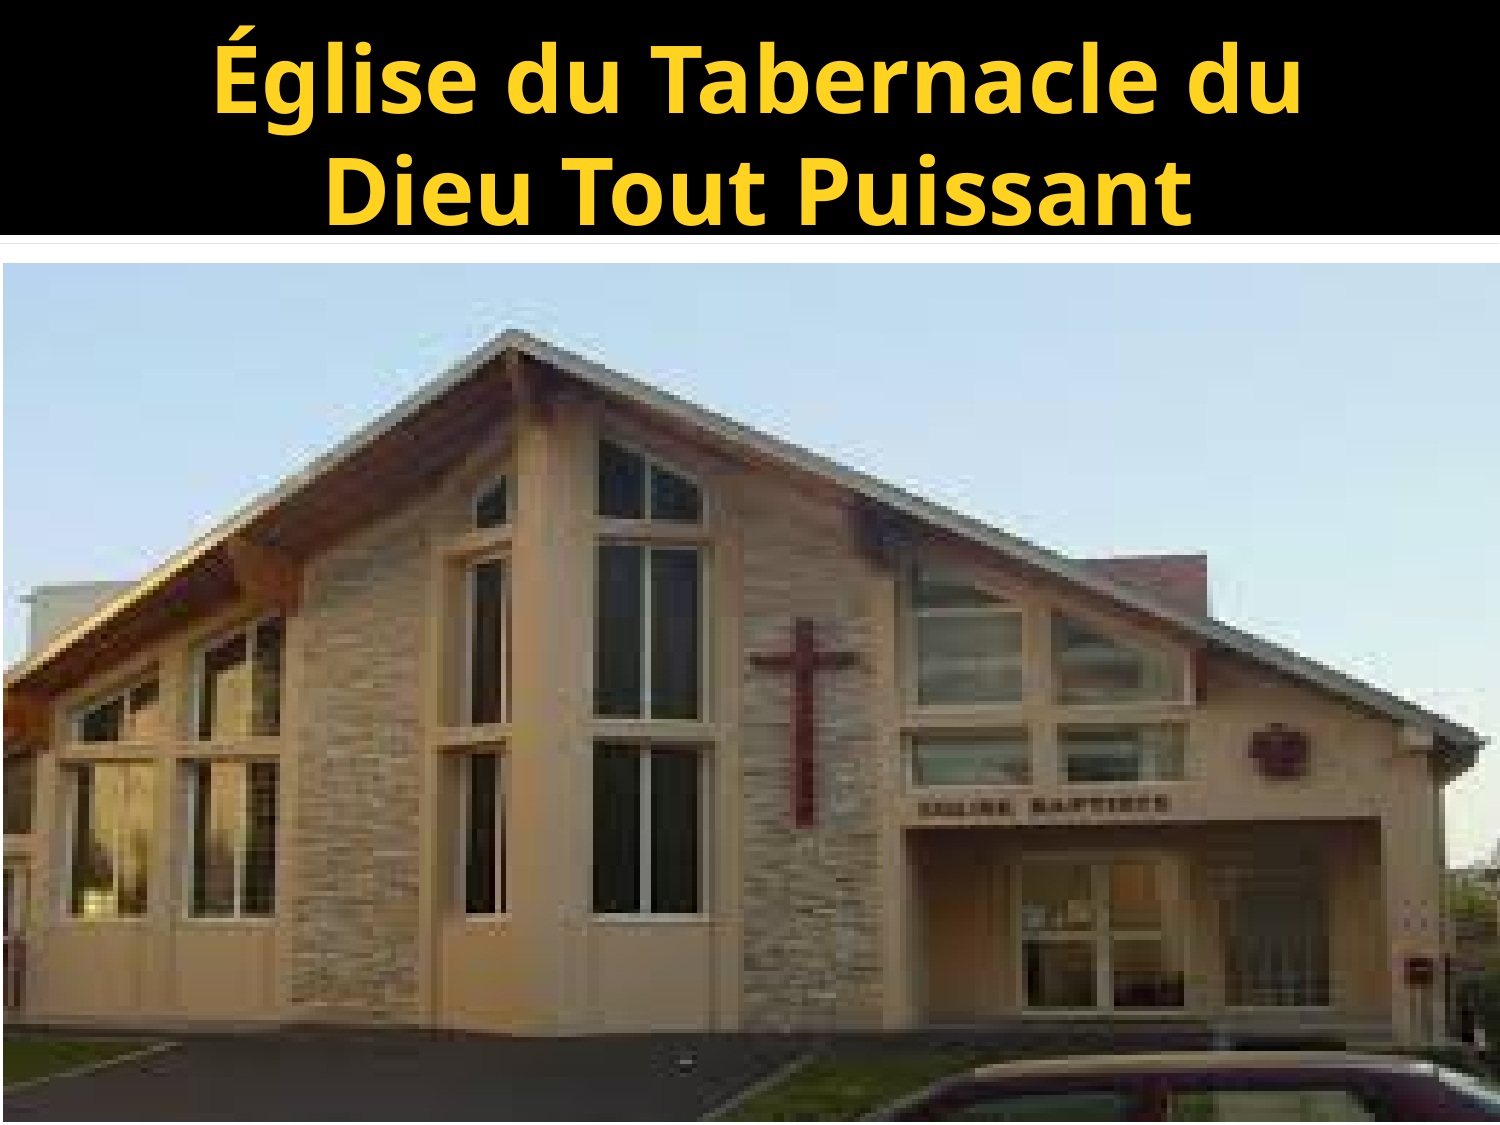

# Église du Tabernacle du Dieu Tout Puissant